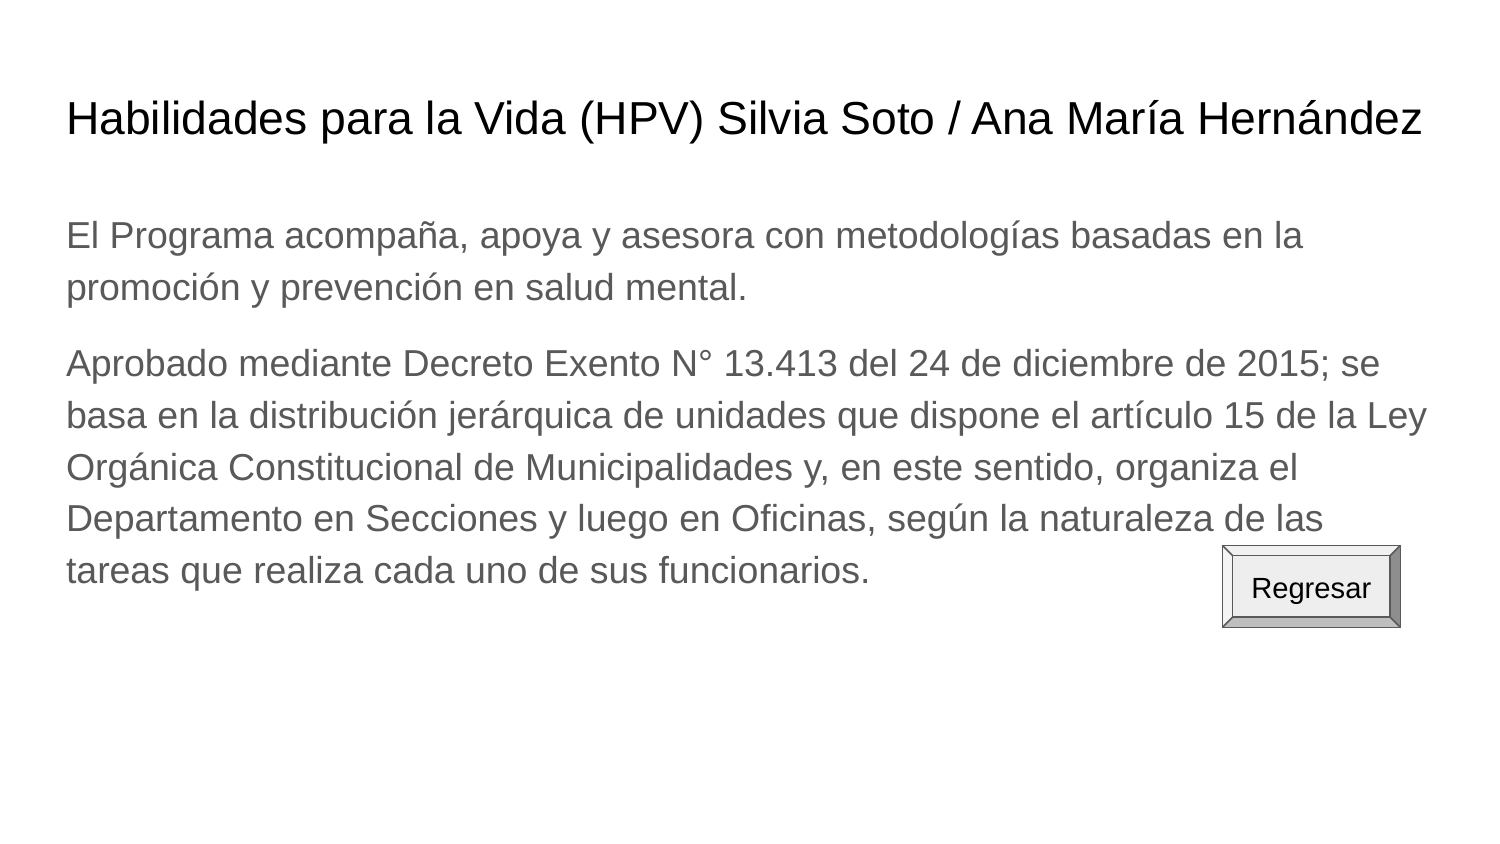

# Habilidades para la Vida (HPV) Silvia Soto / Ana María Hernández
El Programa acompaña, apoya y asesora con metodologías basadas en la promoción y prevención en salud mental.
Aprobado mediante Decreto Exento N° 13.413 del 24 de diciembre de 2015; se basa en la distribución jerárquica de unidades que dispone el artículo 15 de la Ley Orgánica Constitucional de Municipalidades y, en este sentido, organiza el Departamento en Secciones y luego en Oficinas, según la naturaleza de las tareas que realiza cada uno de sus funcionarios.
Regresar